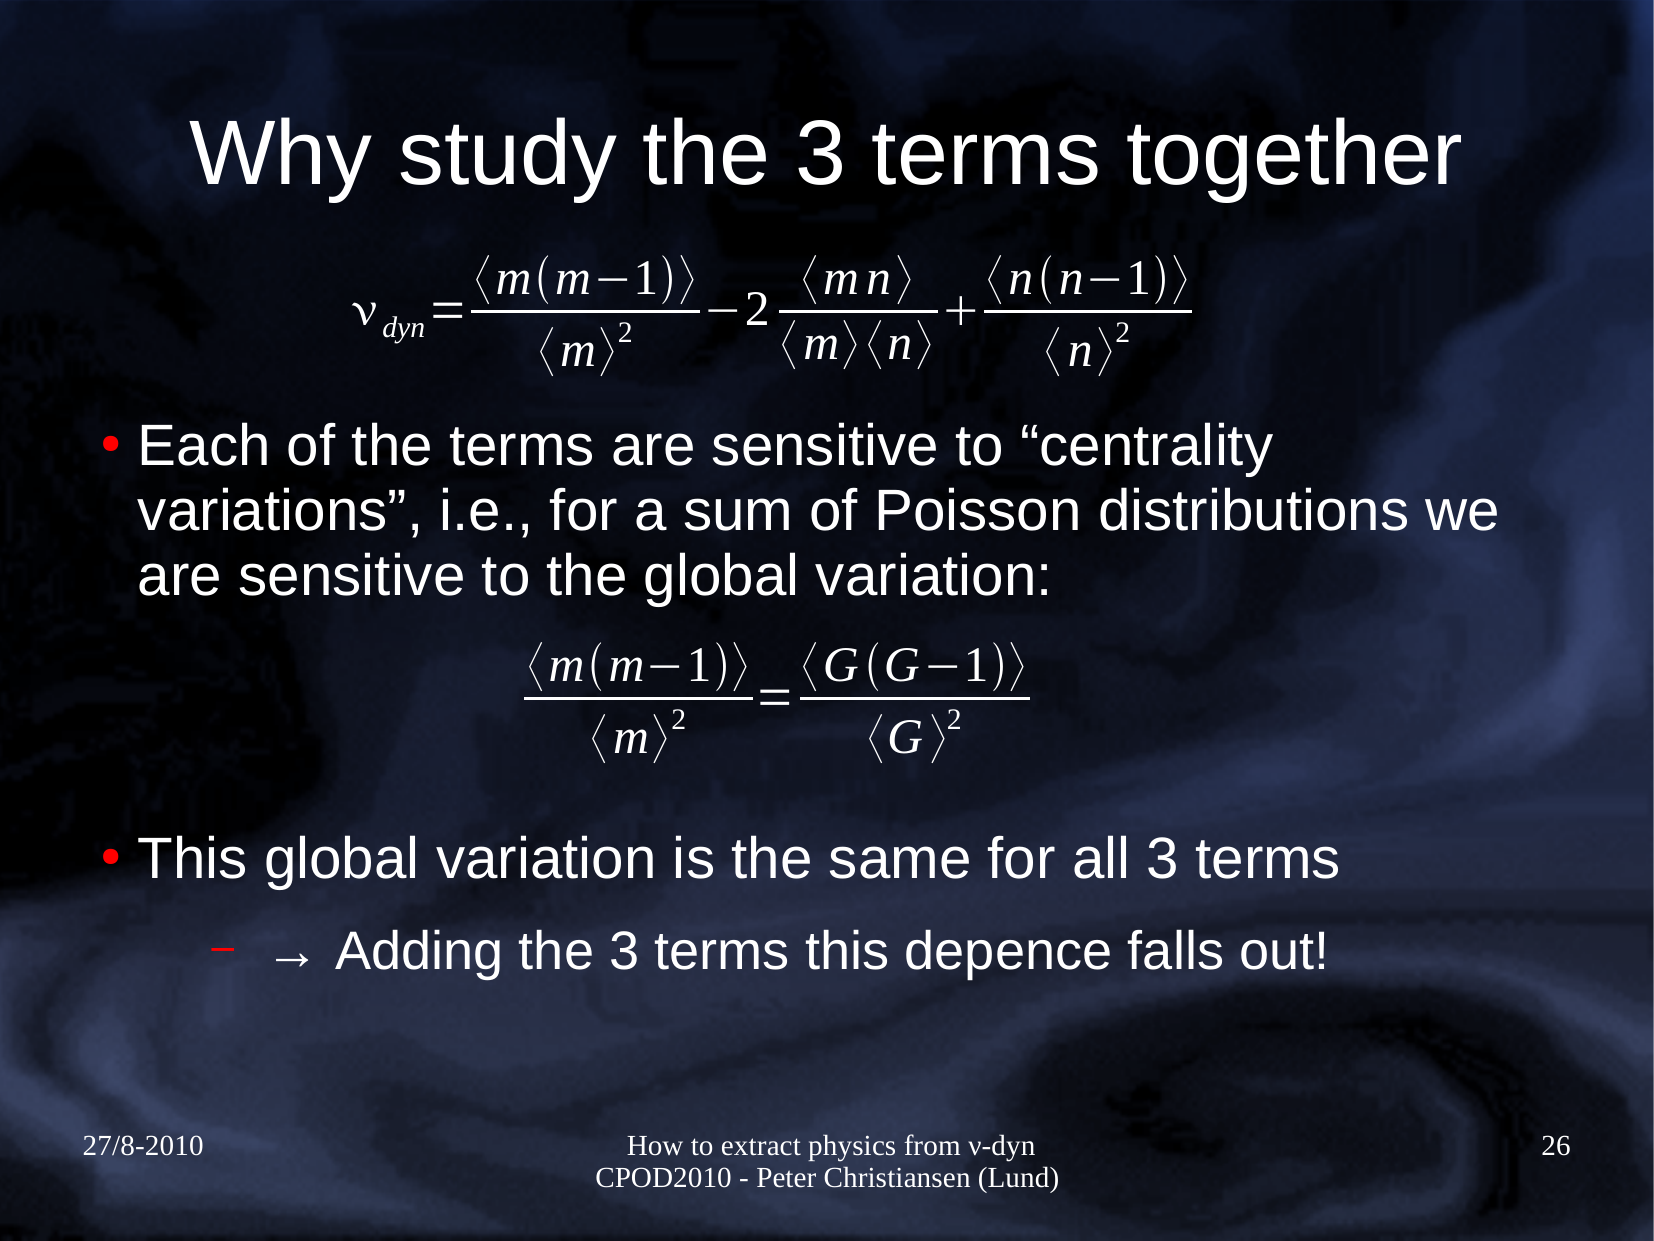

# Why study the 3 terms together
Each of the terms are sensitive to “centrality variations”, i.e., for a sum of Poisson distributions we are sensitive to the global variation:
This global variation is the same for all 3 terms
→ Adding the 3 terms this depence falls out!
27/8-2010
26